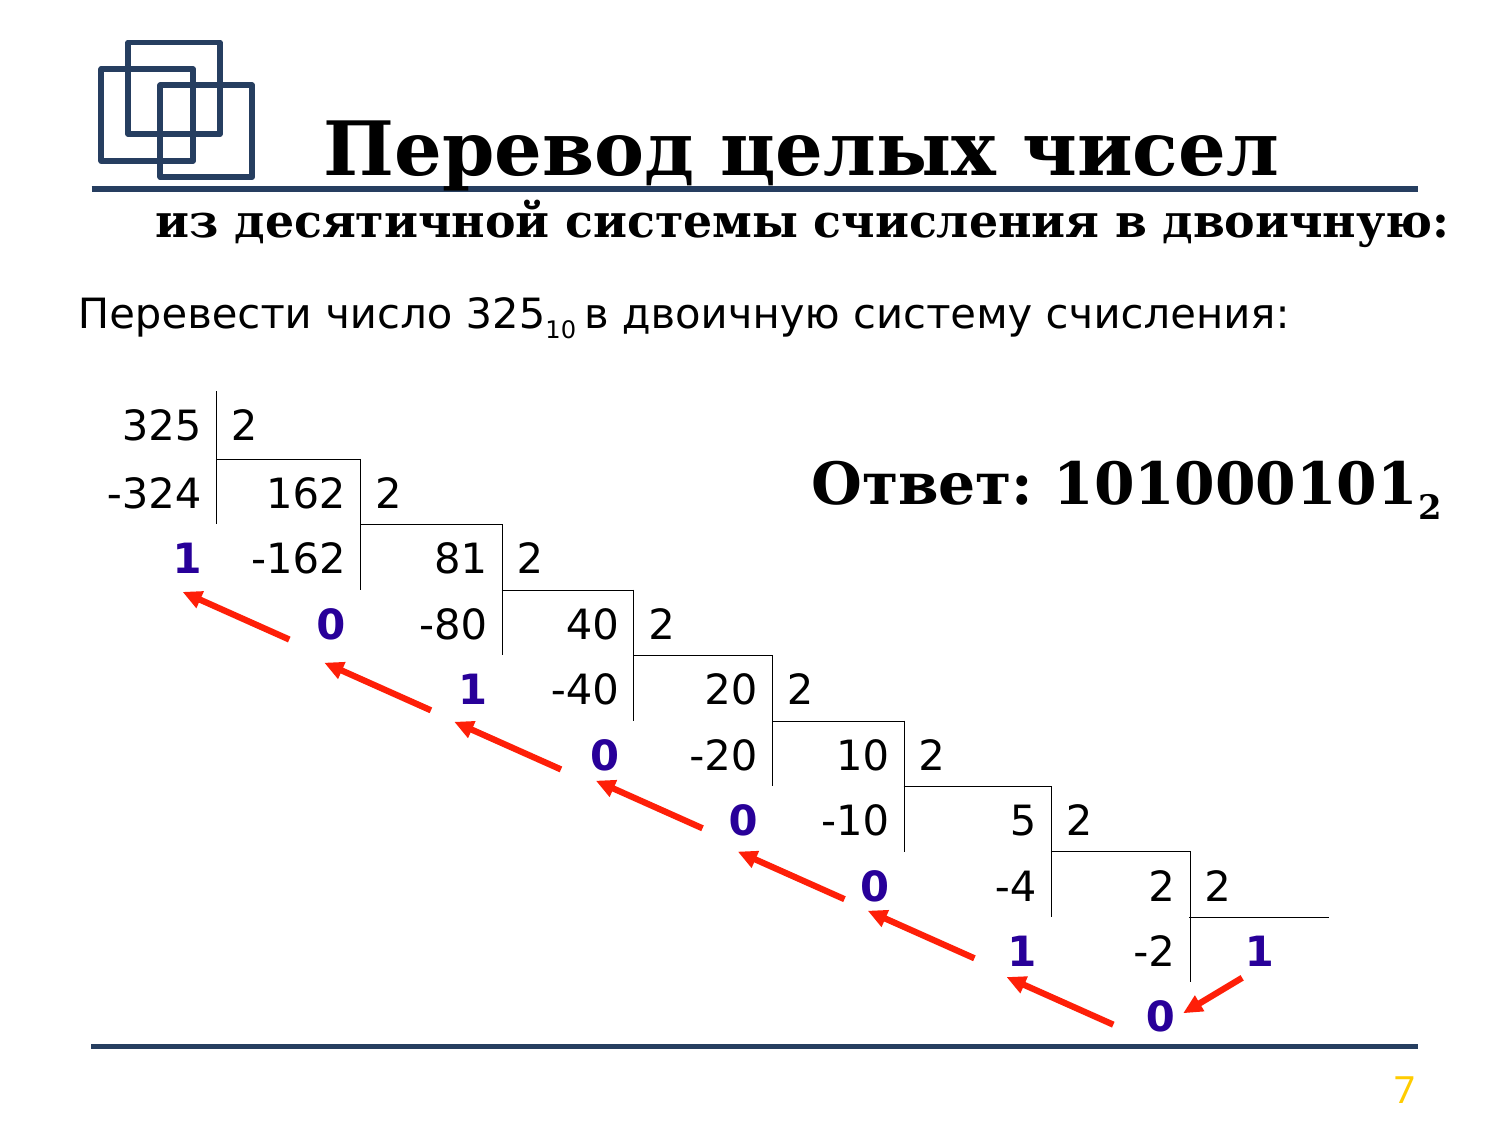

# Перевод целых чисел из десятичной системы счисления в двоичную:
 Перевести число 32510 в двоичную систему счисления:
| 325 | 2 | | | | | | | |
| --- | --- | --- | --- | --- | --- | --- | --- | --- |
| -324 | 162 | 2 | | | | | | |
| 1 | -162 | 81 | 2 | | | | | |
| | 0 | -80 | 40 | 2 | | | | |
| | | 1 | -40 | 20 | 2 | | | |
| | | | 0 | -20 | 10 | 2 | | |
| | | | | 0 | -10 | 5 | 2 | |
| | | | | | 0 | -4 | 2 | 2 |
| | | | | | | 1 | -2 | 1 |
| | | | | | | | 0 | |
Ответ: 1010001012